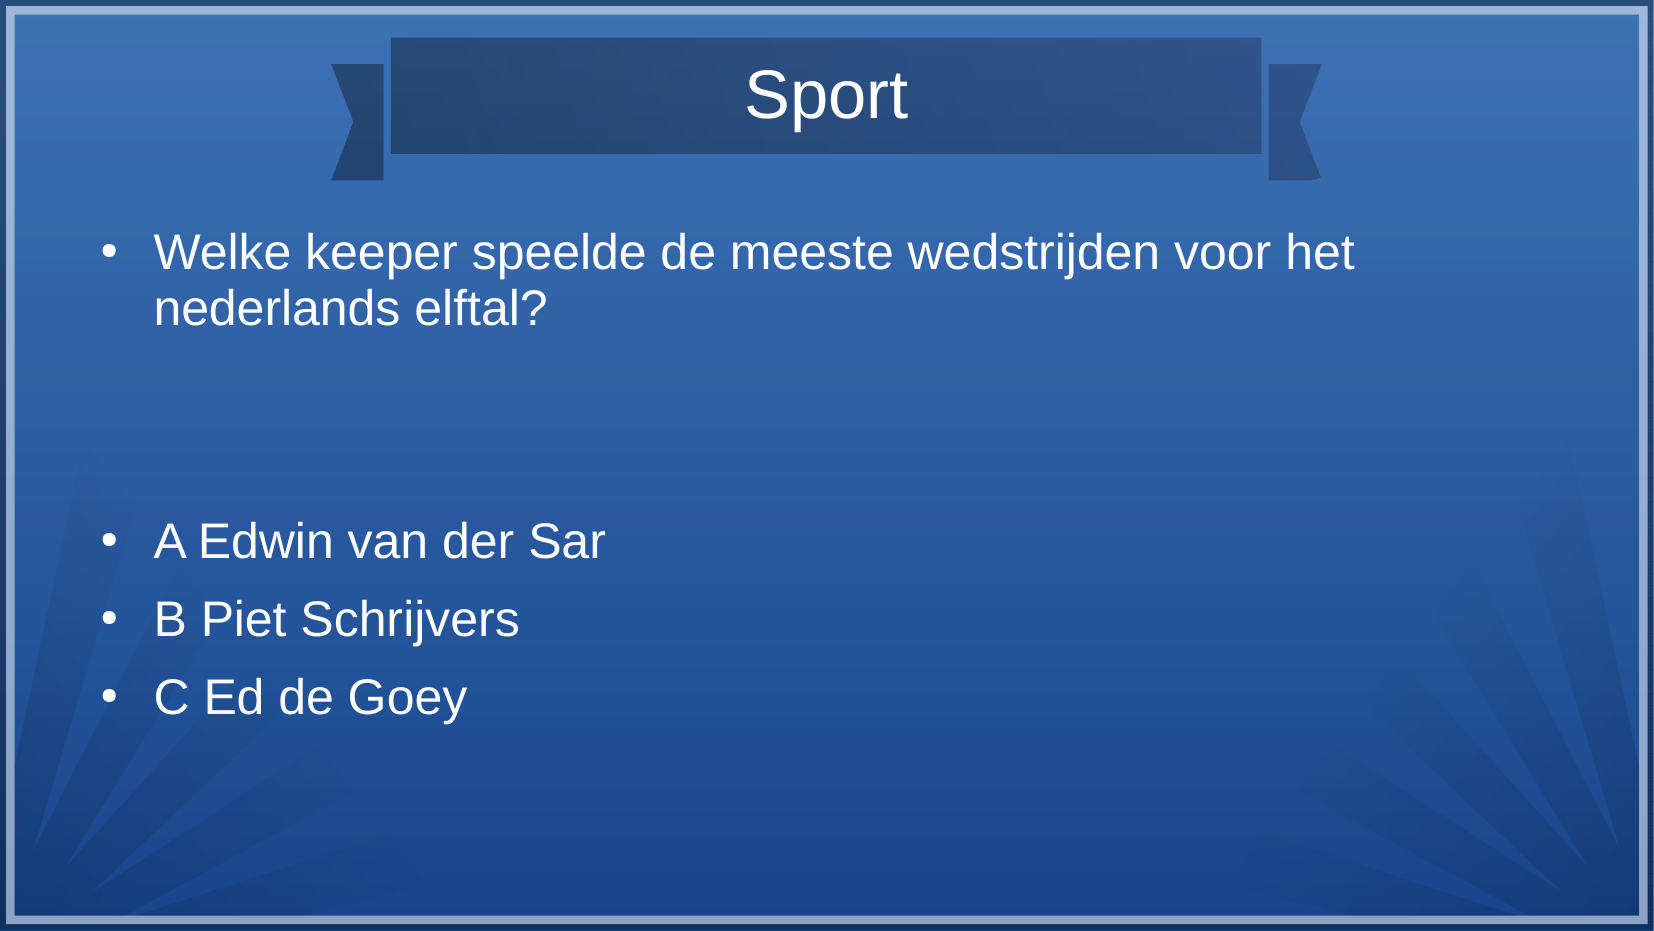

# Sport
Welke keeper speelde de meeste wedstrijden voor het nederlands elftal?
A Edwin van der Sar
B Piet Schrijvers
C Ed de Goey